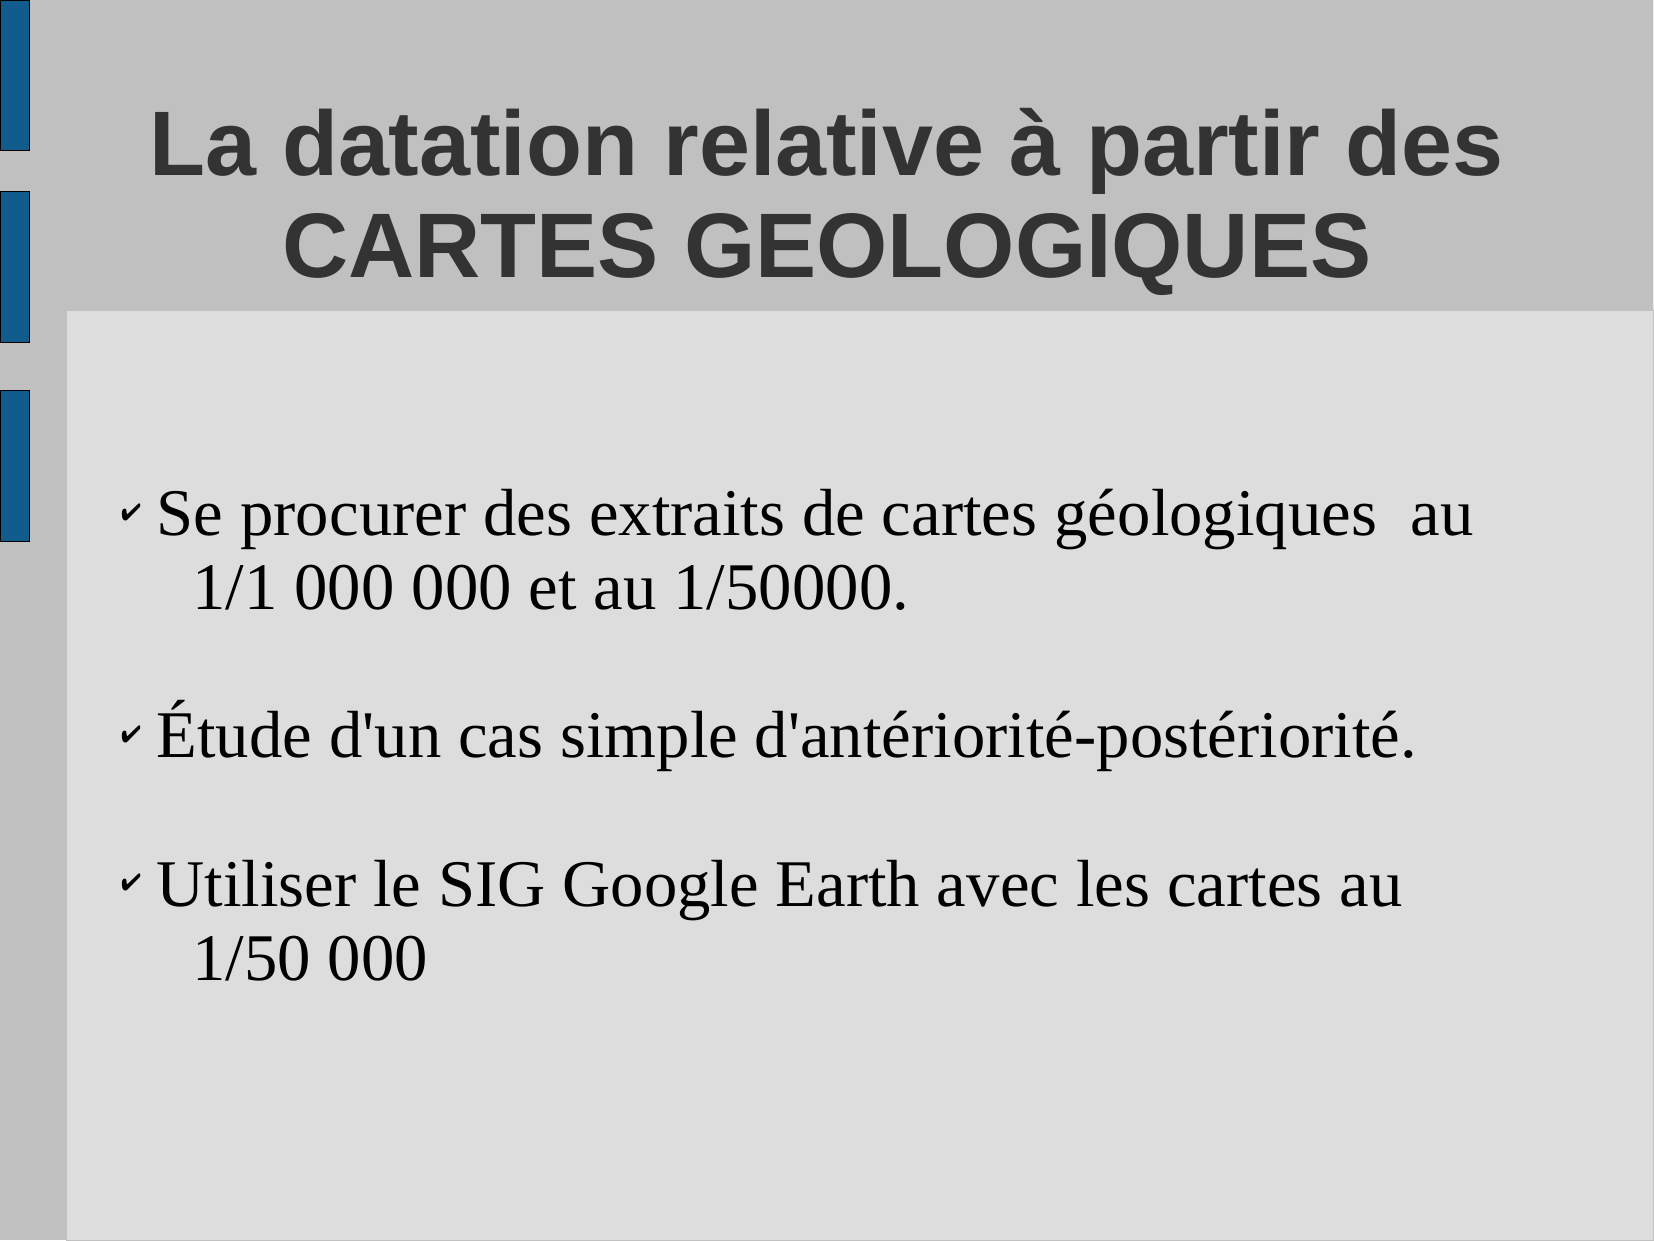

# La datation relative à partir des CARTES GEOLOGIQUES
Se procurer des extraits de cartes géologiques au 1/1 000 000 et au 1/50000.
Étude d'un cas simple d'antériorité-postériorité.
Utiliser le SIG Google Earth avec les cartes au 1/50 000